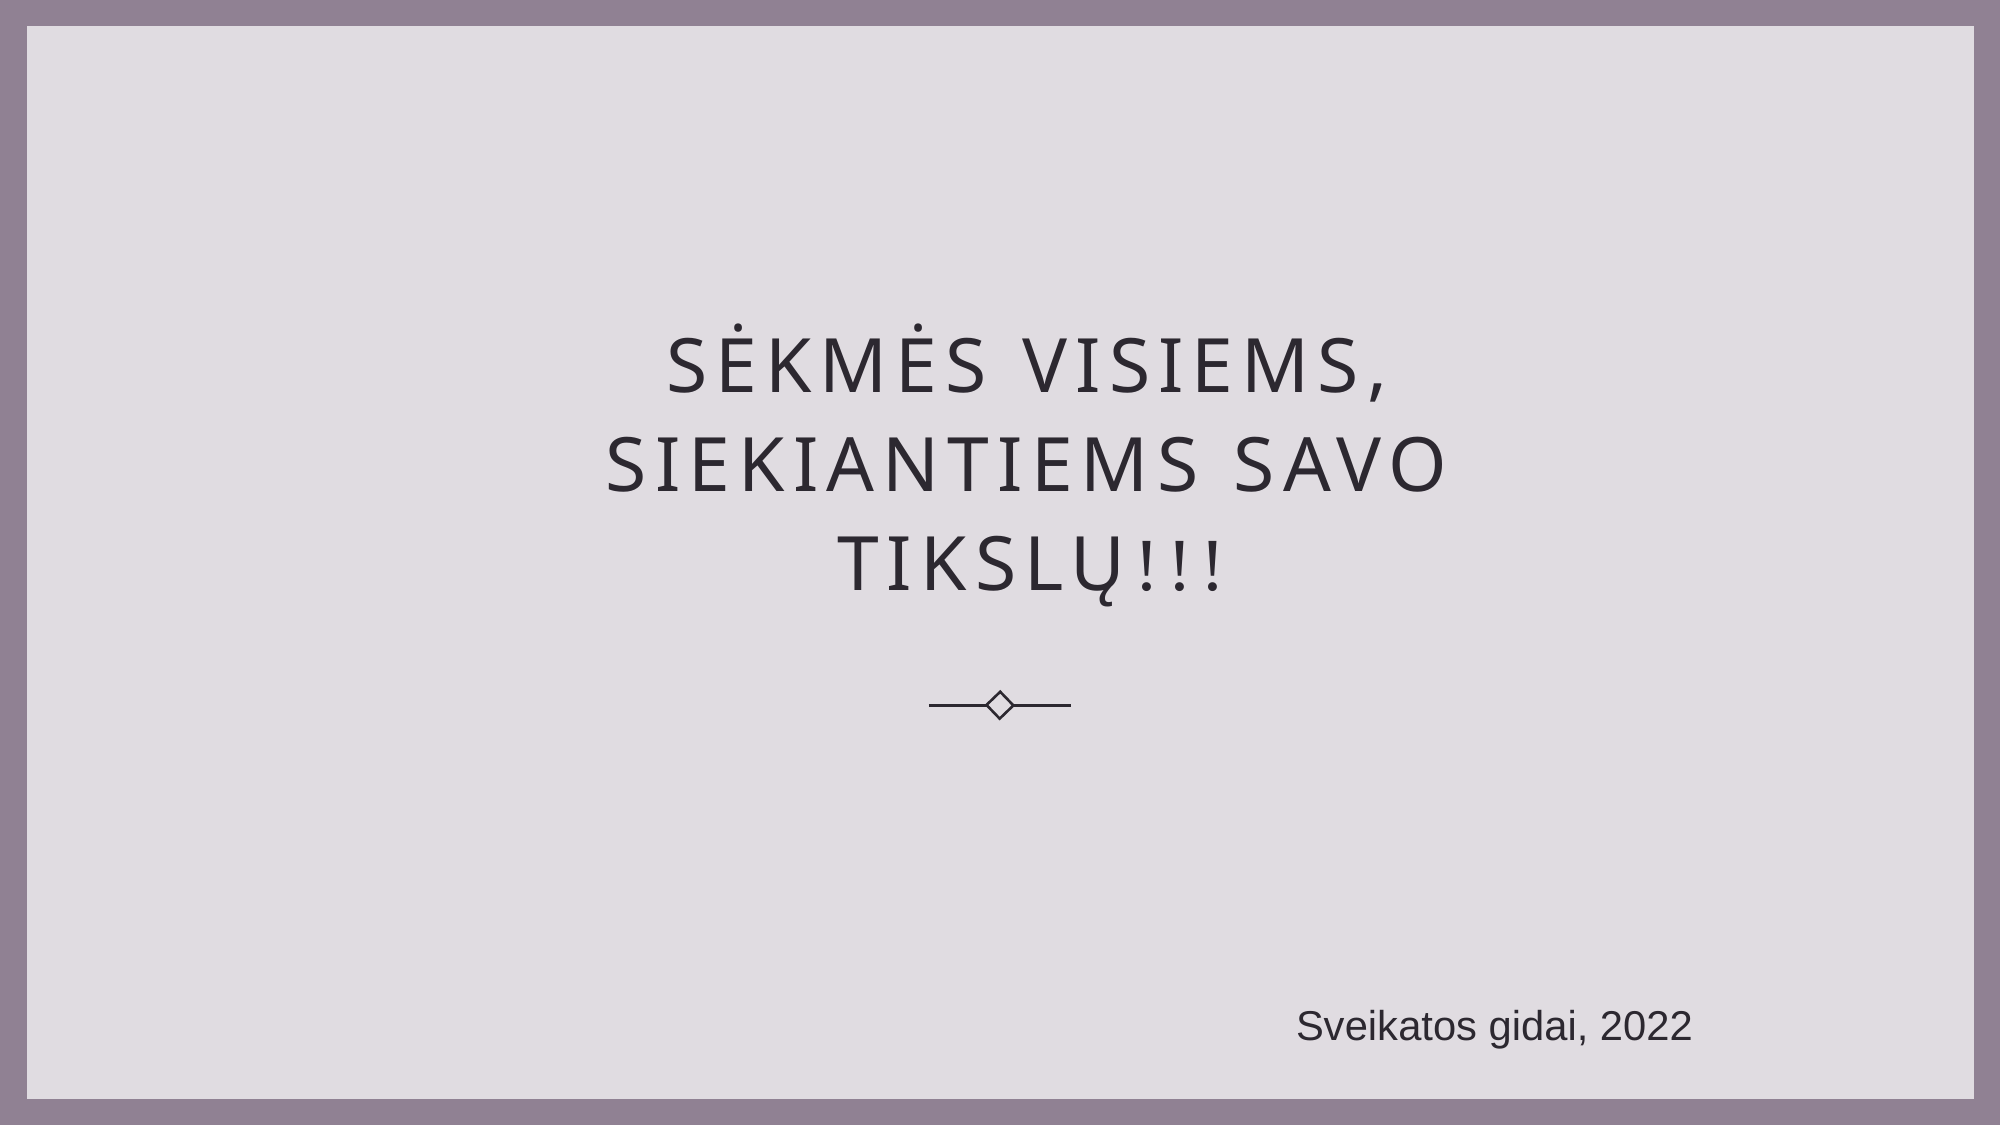

# Sėkmės visiems, siekiantiems savo tikslų!!!
Sveikatos gidai, 2022